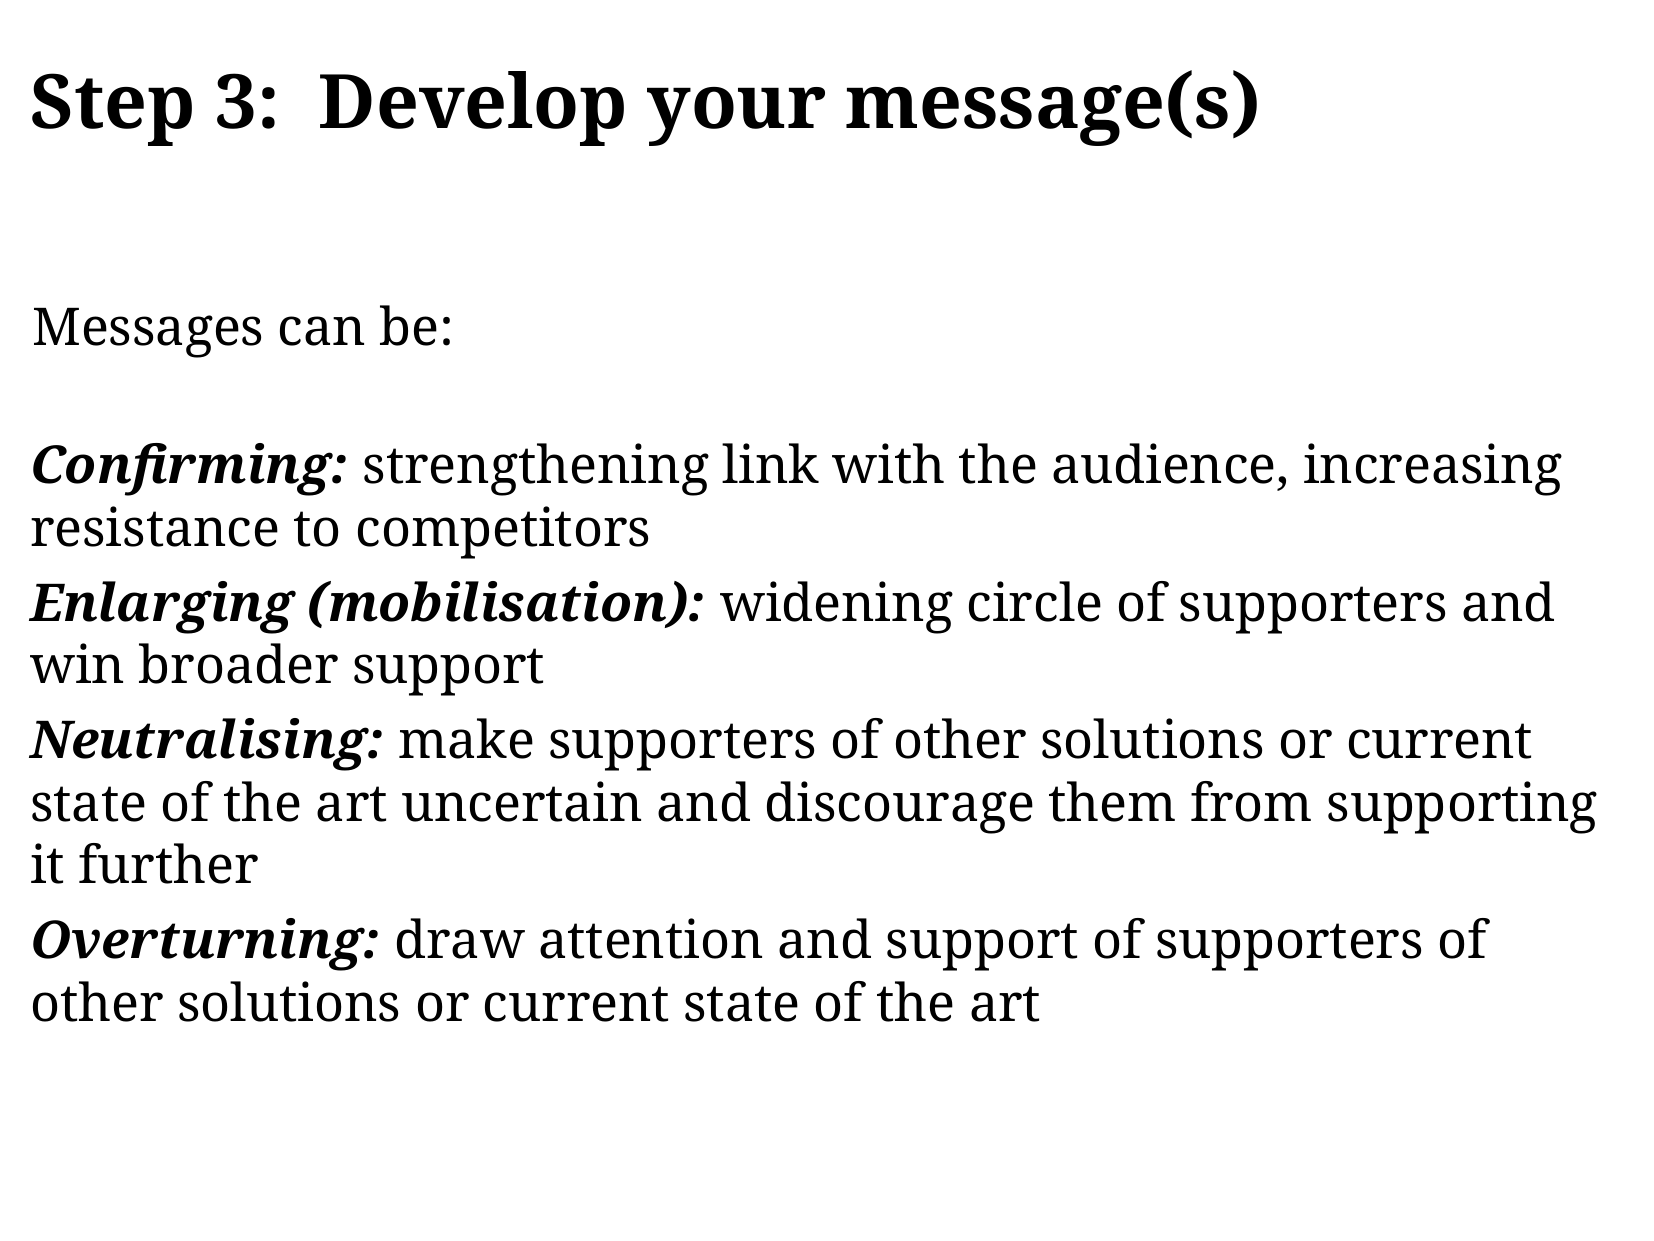

# Step 3: Develop your message(s)
Messages can be:
Confirming: strengthening link with the audience, increasing resistance to competitors
Enlarging (mobilisation): widening circle of supporters and win broader support
Neutralising: make supporters of other solutions or current state of the art uncertain and discourage them from supporting it further
Overturning: draw attention and support of supporters of other solutions or current state of the art